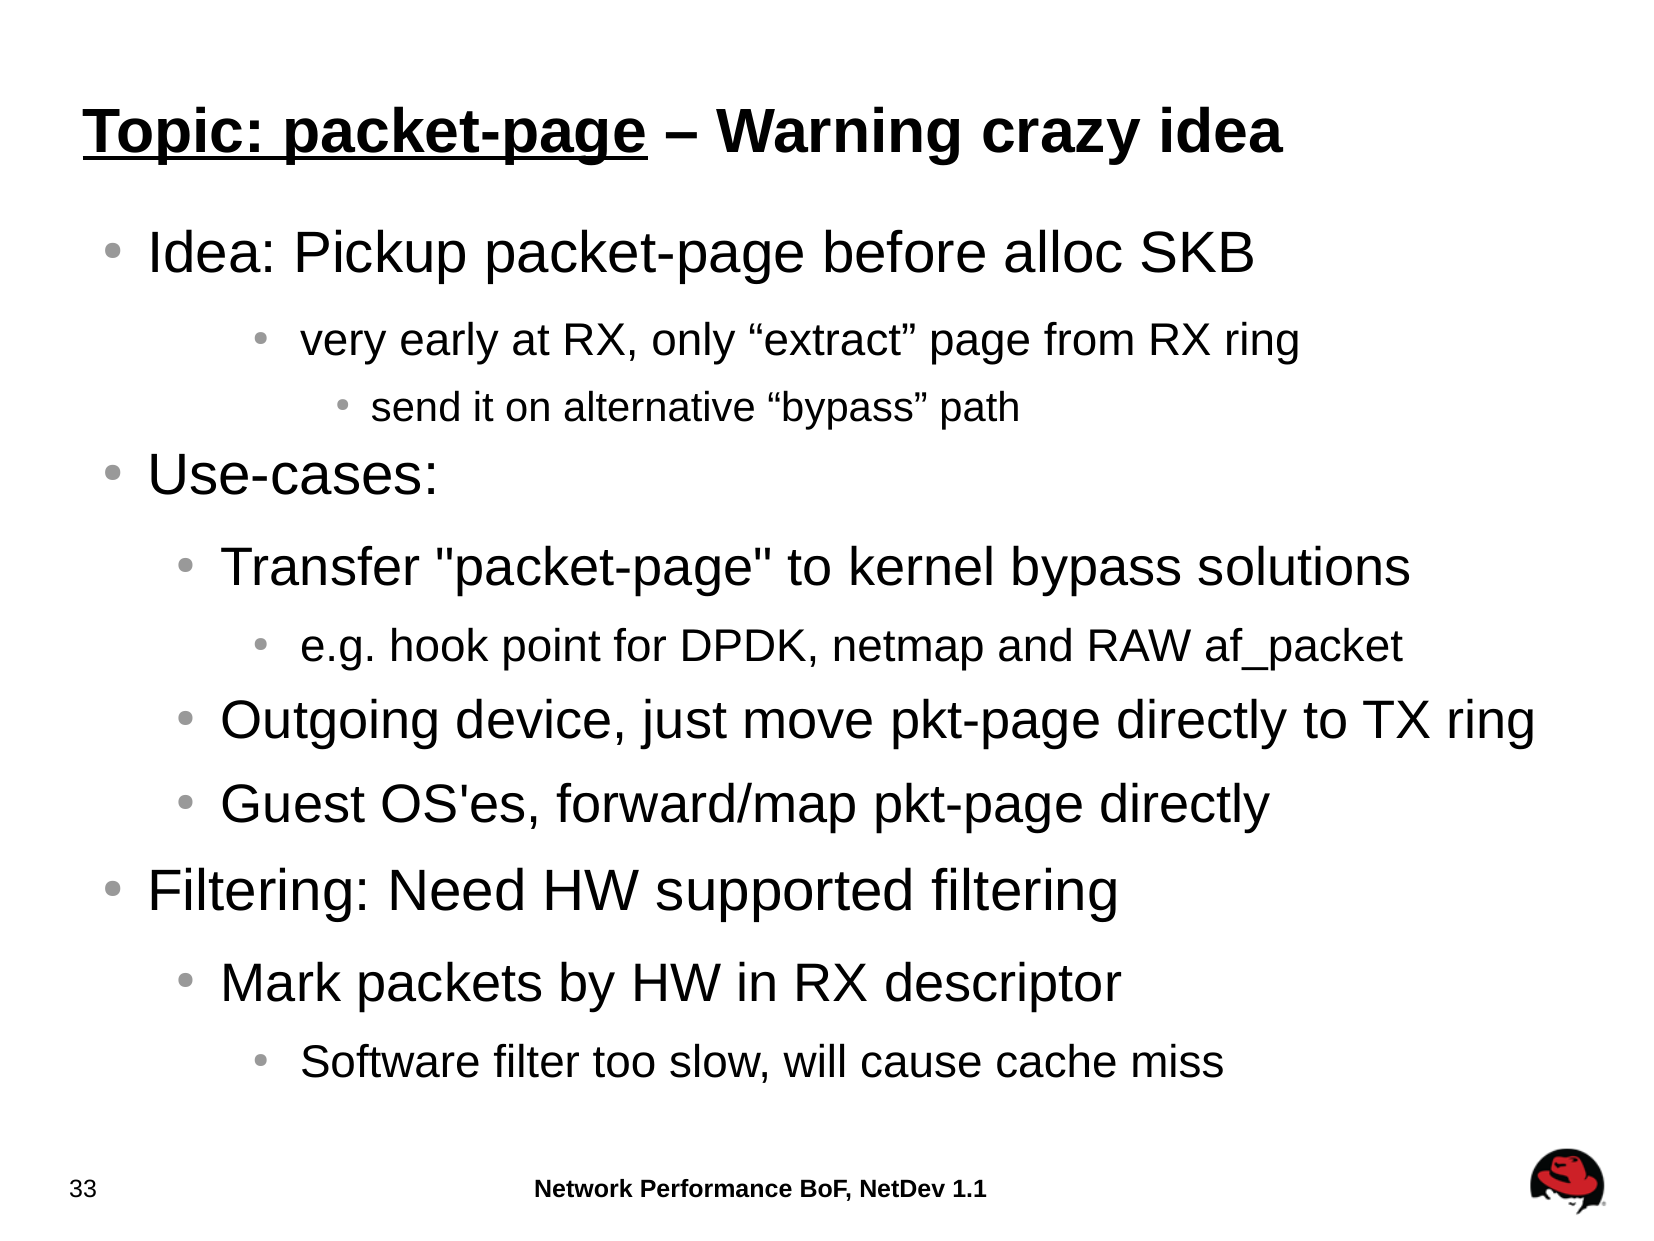

# Topic: packet-page – Warning crazy idea
Idea: Pickup packet-page before alloc SKB
very early at RX, only “extract” page from RX ring
send it on alternative “bypass” path
Use-cases:
Transfer "packet-page" to kernel bypass solutions
e.g. hook point for DPDK, netmap and RAW af_packet
Outgoing device, just move pkt-page directly to TX ring
Guest OS'es, forward/map pkt-page directly
Filtering: Need HW supported filtering
Mark packets by HW in RX descriptor
Software filter too slow, will cause cache miss